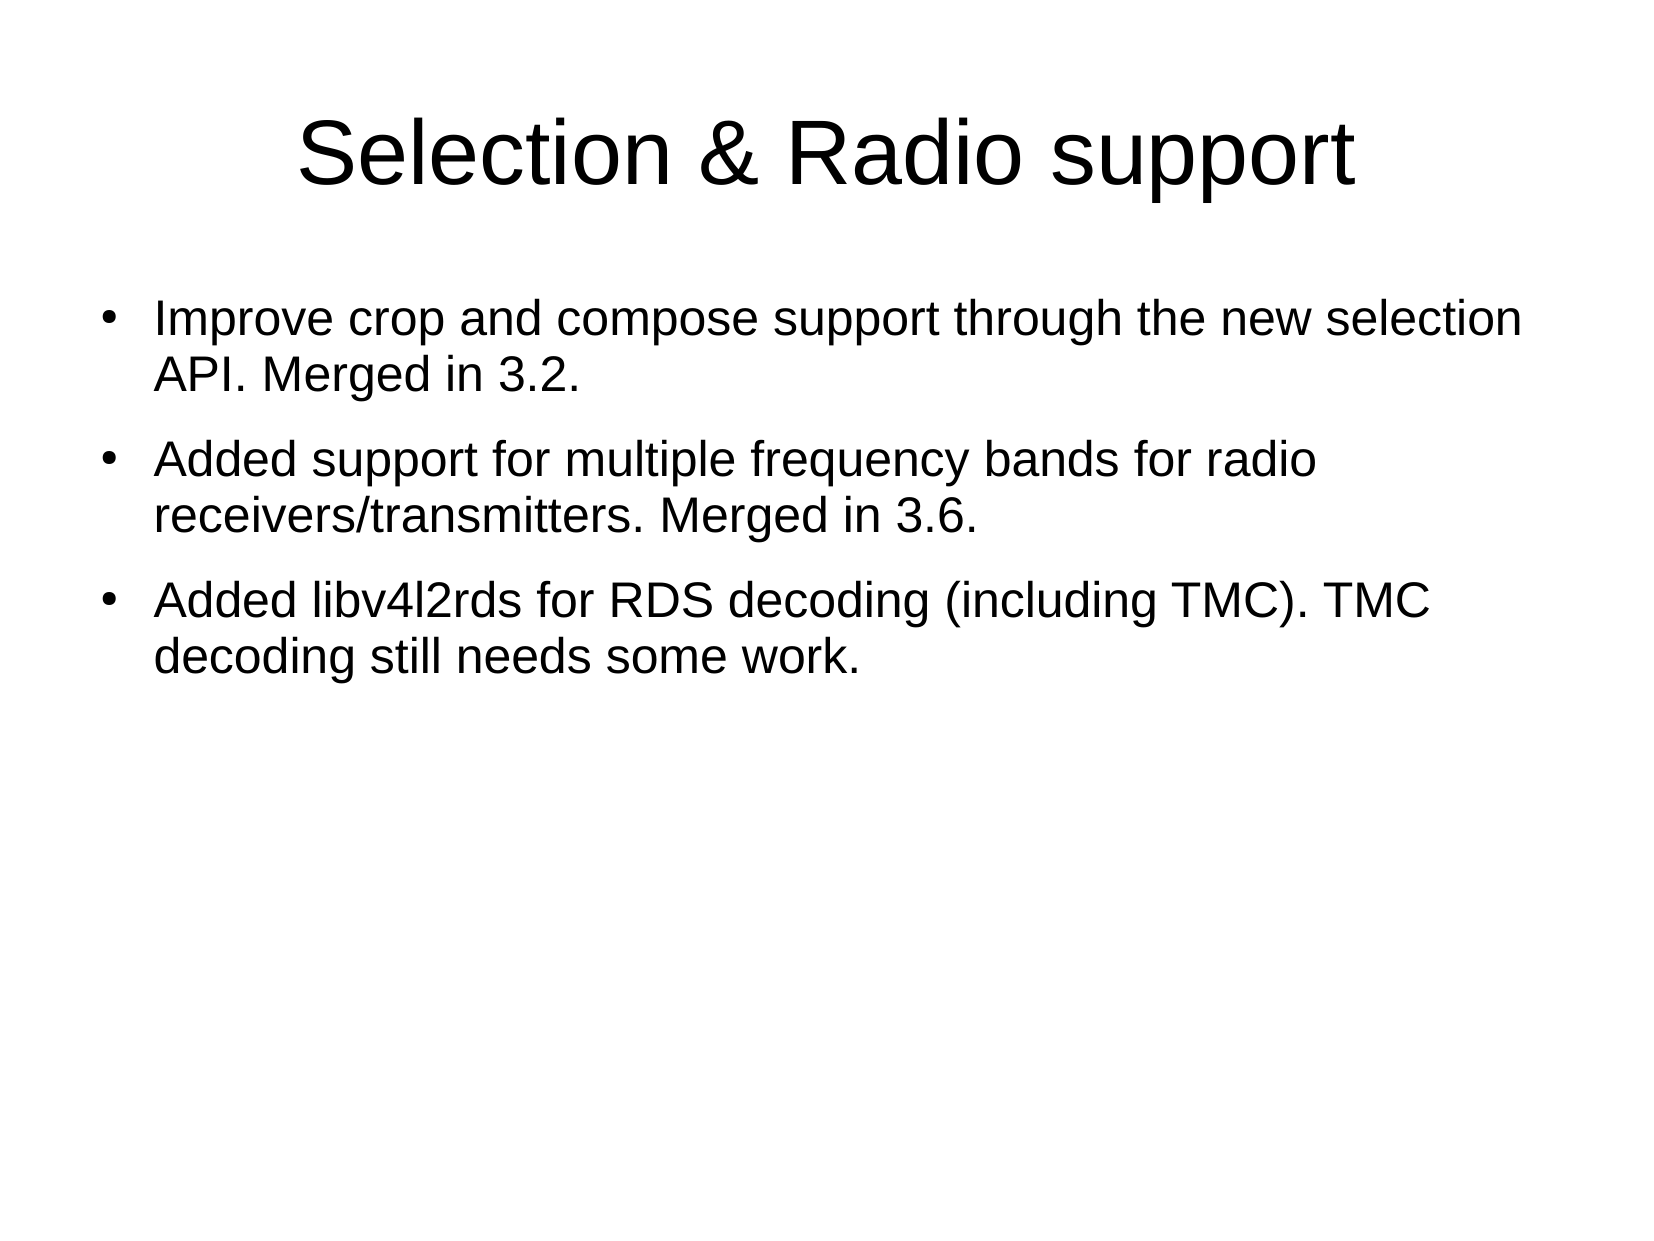

# Selection & Radio support
Improve crop and compose support through the new selection API. Merged in 3.2.
Added support for multiple frequency bands for radio receivers/transmitters. Merged in 3.6.
Added libv4l2rds for RDS decoding (including TMC). TMC decoding still needs some work.